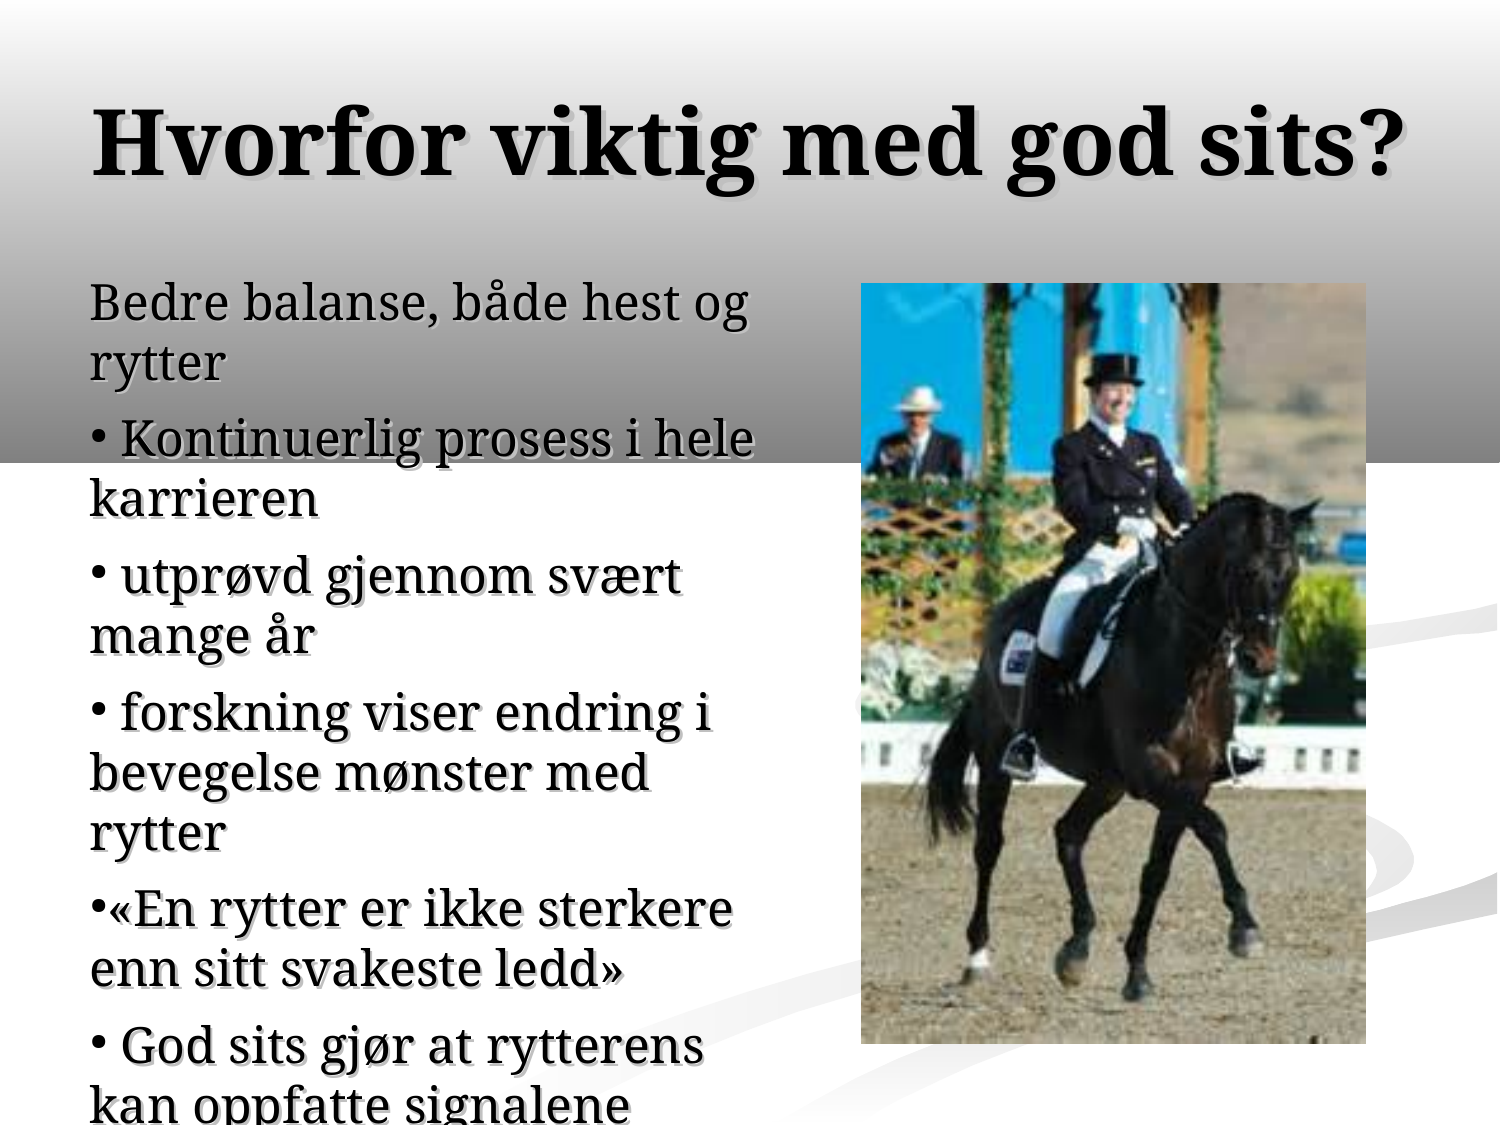

# Hvorfor viktig med god sits?
Bedre balanse, både hest og rytter
 Kontinuerlig prosess i hele karrieren
 utprøvd gjennom svært mange år
 forskning viser endring i bevegelse mønster med rytter
«En rytter er ikke sterkere enn sitt svakeste ledd»
 God sits gjør at rytterens kan oppfatte signalene hesten gir tilbake